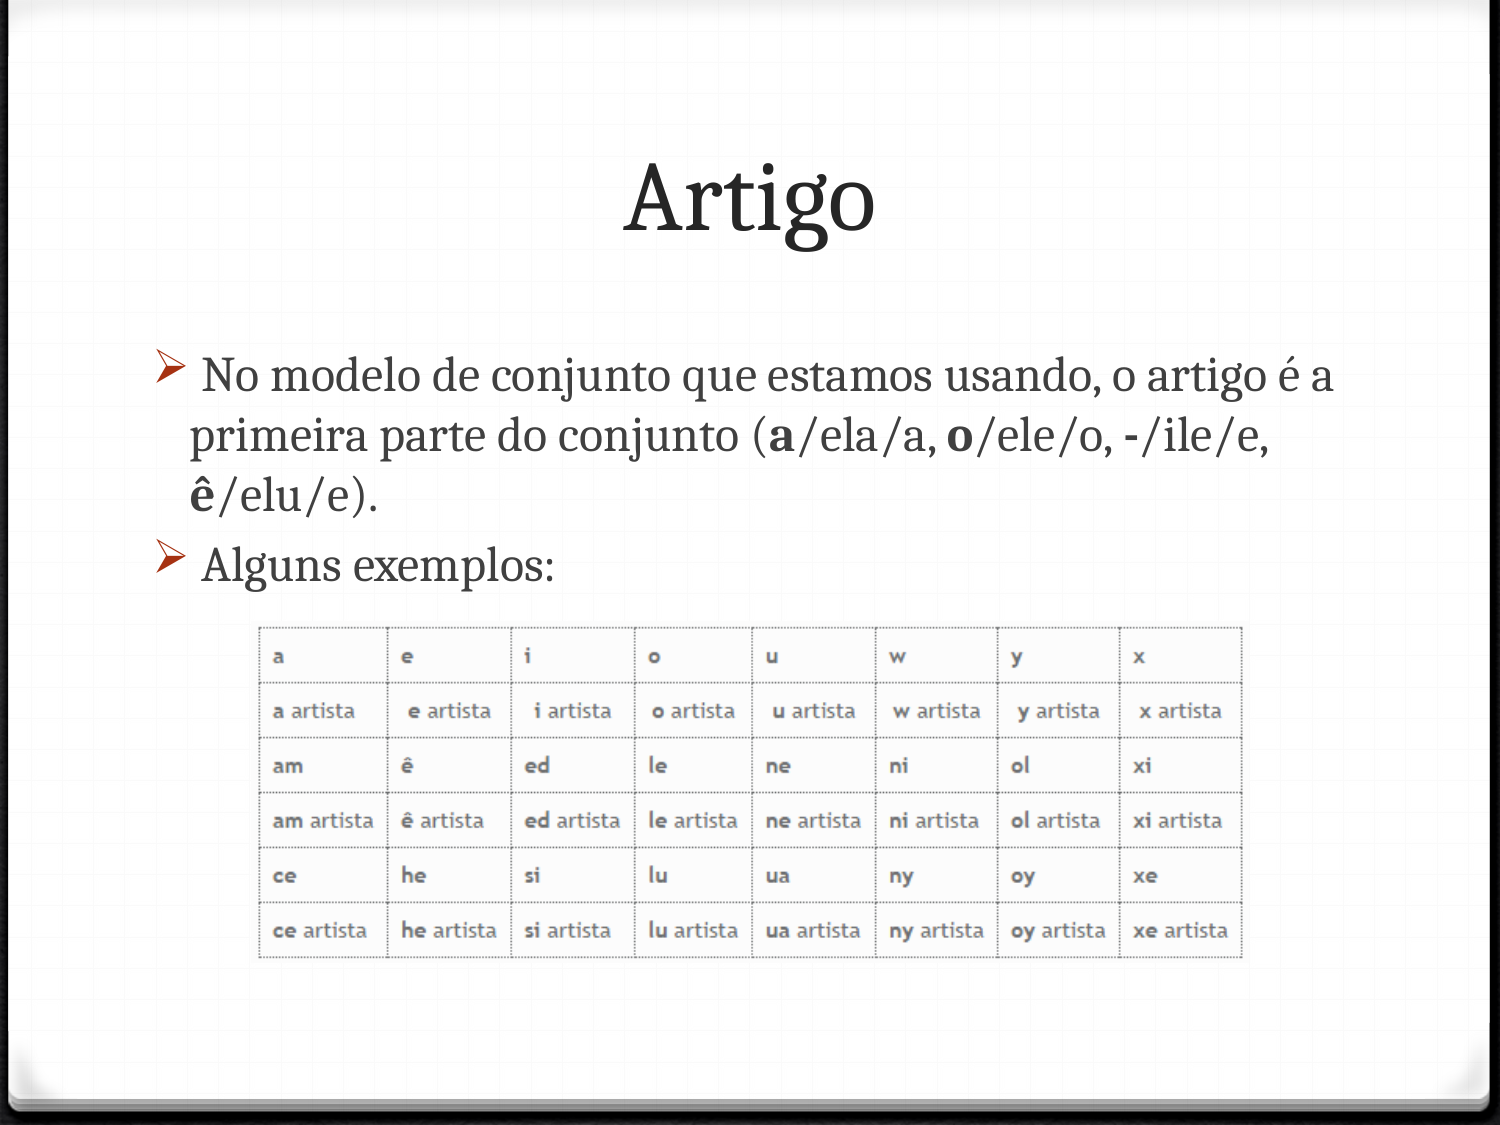

# Artigo
 No modelo de conjunto que estamos usando, o artigo é a primeira parte do conjunto (a/ela/a, o/ele/o, -/ile/e, ê/elu/e).
 Alguns exemplos: